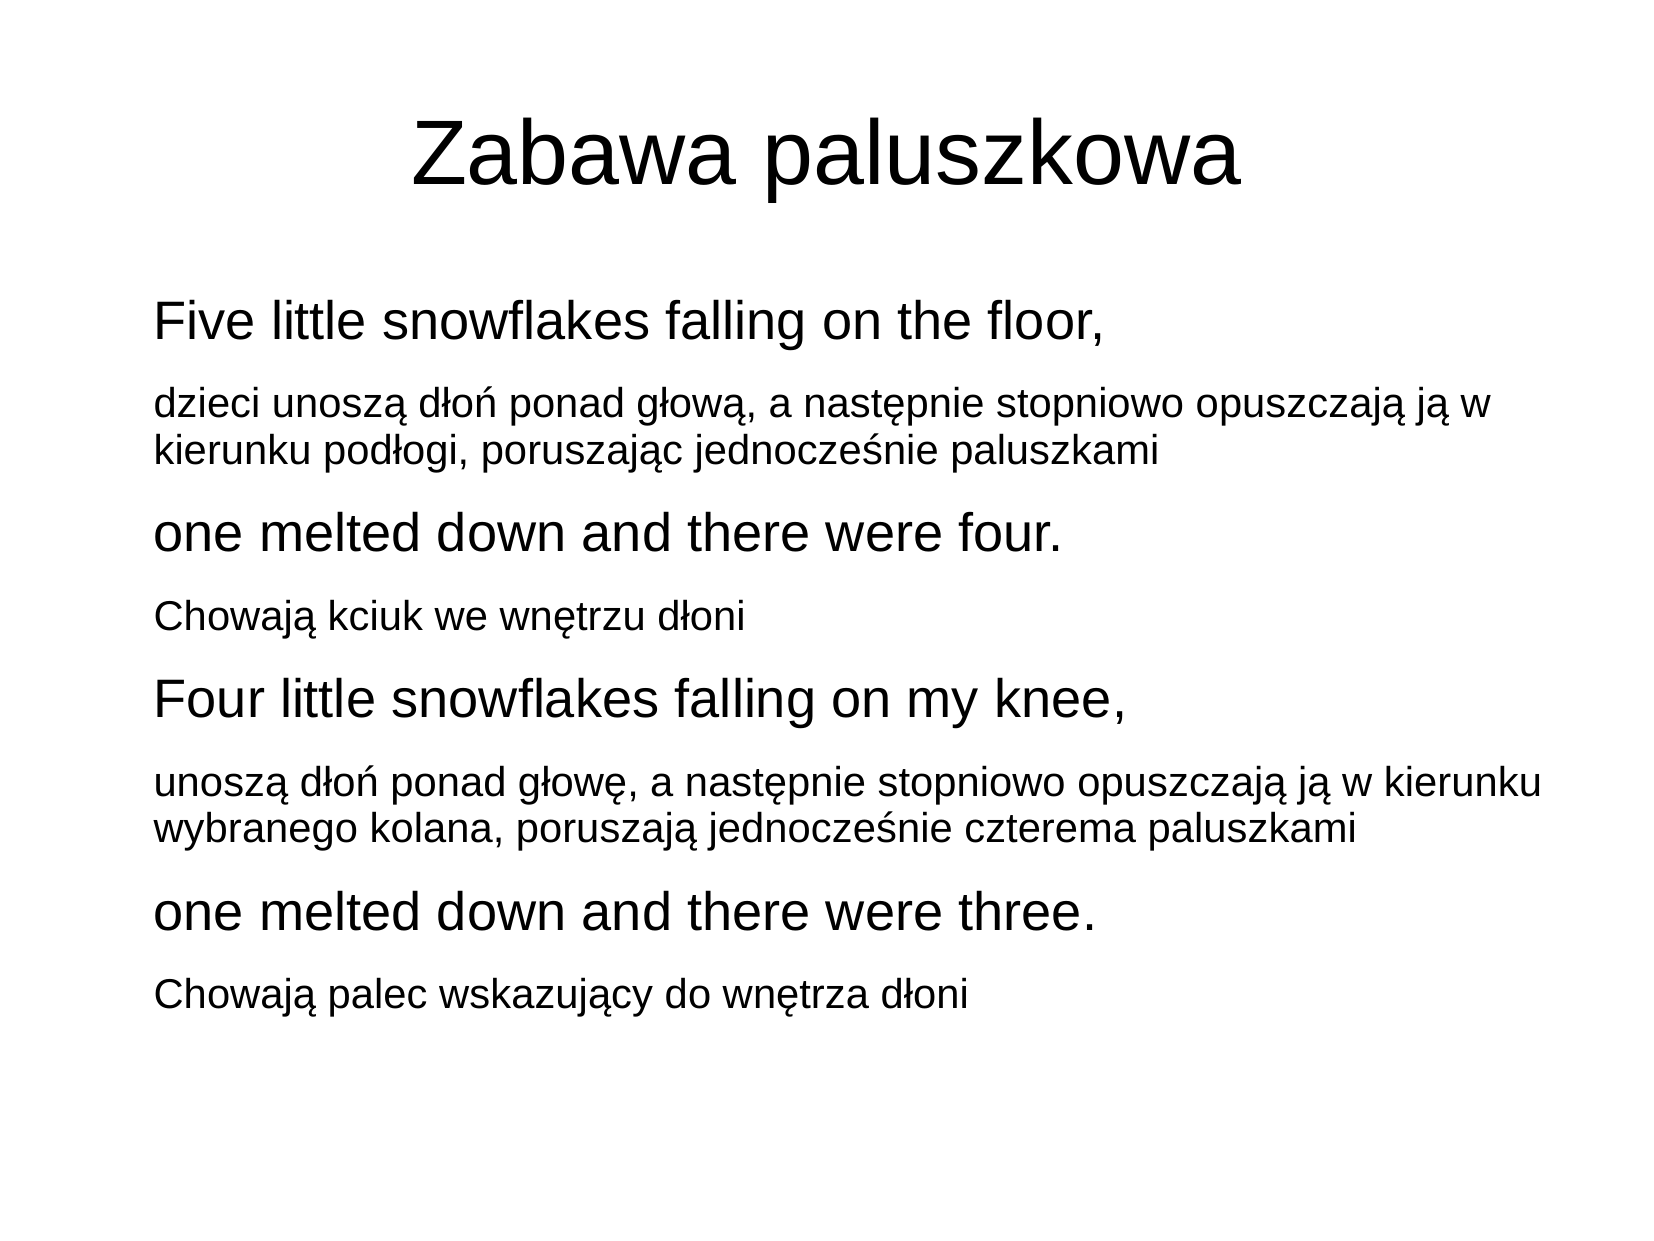

# Zabawa paluszkowa
Five little snowflakes falling on the floor,
dzieci unoszą dłoń ponad głową, a następnie stopniowo opuszczają ją w kierunku podłogi, poruszając jednocześnie paluszkami
one melted down and there were four.
Chowają kciuk we wnętrzu dłoni
Four little snowflakes falling on my knee,
unoszą dłoń ponad głowę, a następnie stopniowo opuszczają ją w kierunku wybranego kolana, poruszają jednocześnie czterema paluszkami
one melted down and there were three.
Chowają palec wskazujący do wnętrza dłoni